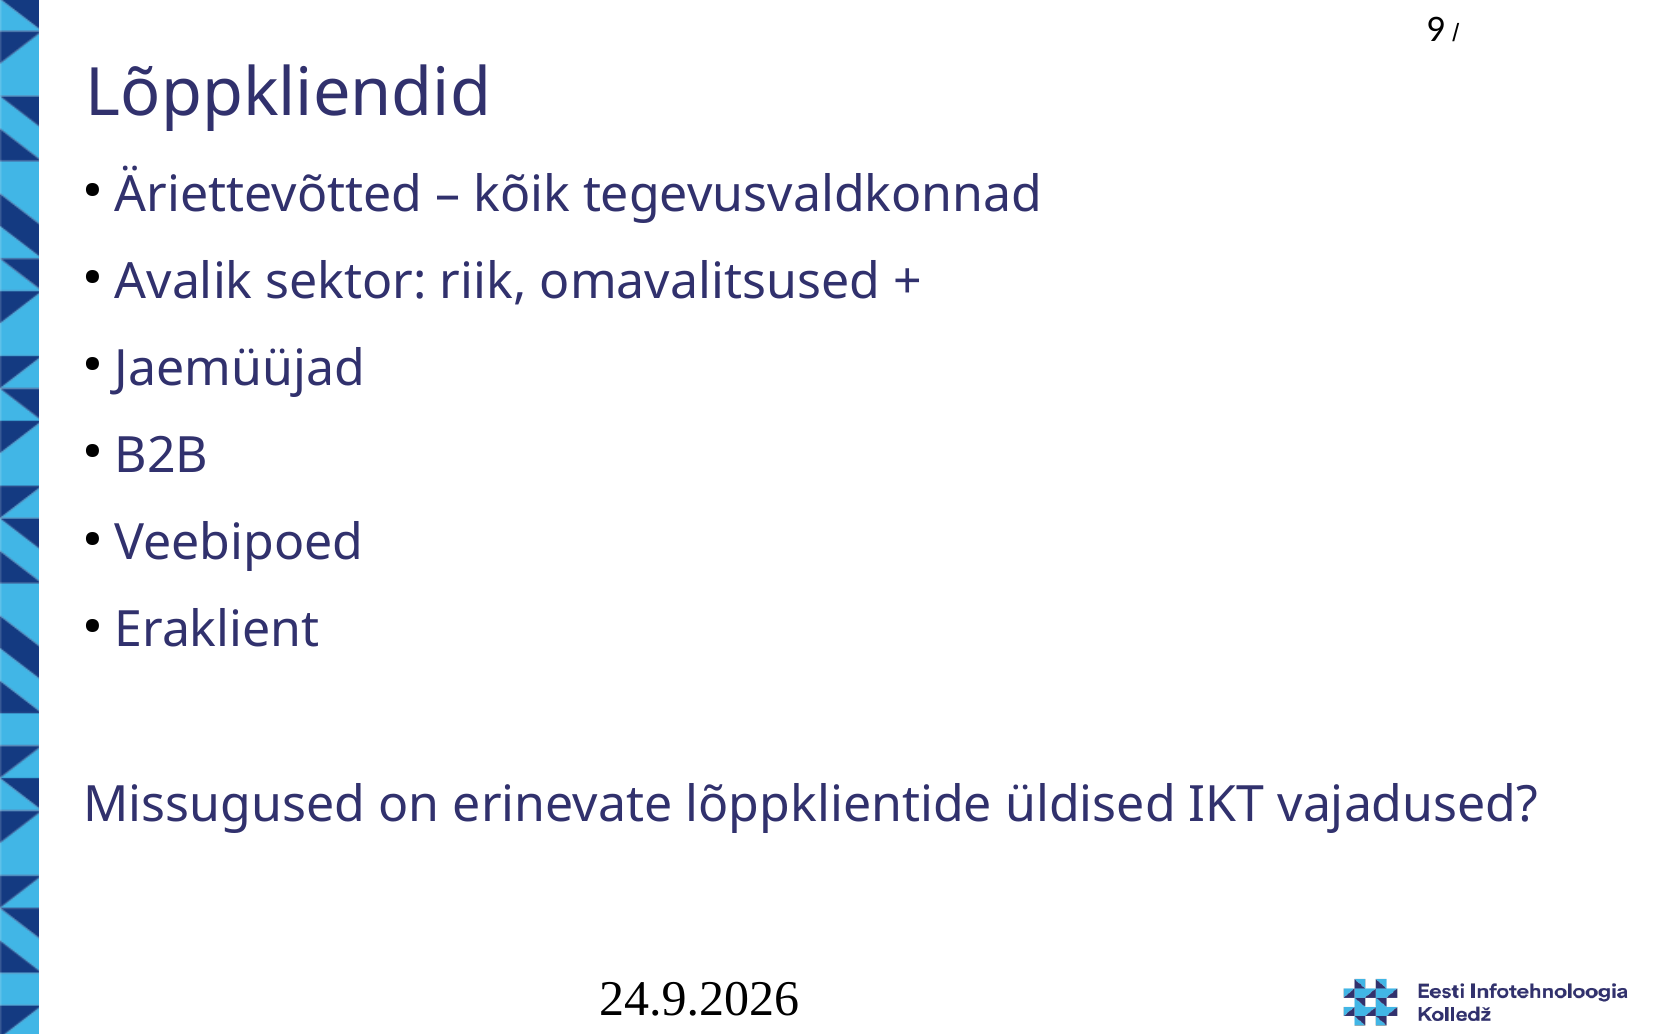

# Lõppkliendid
 Äriettevõtted – kõik tegevusvaldkonnad
 Avalik sektor: riik, omavalitsused +
 Jaemüüjad
 B2B
 Veebipoed
 Eraklient
Missugused on erinevate lõppklientide üldised IKT vajadused?